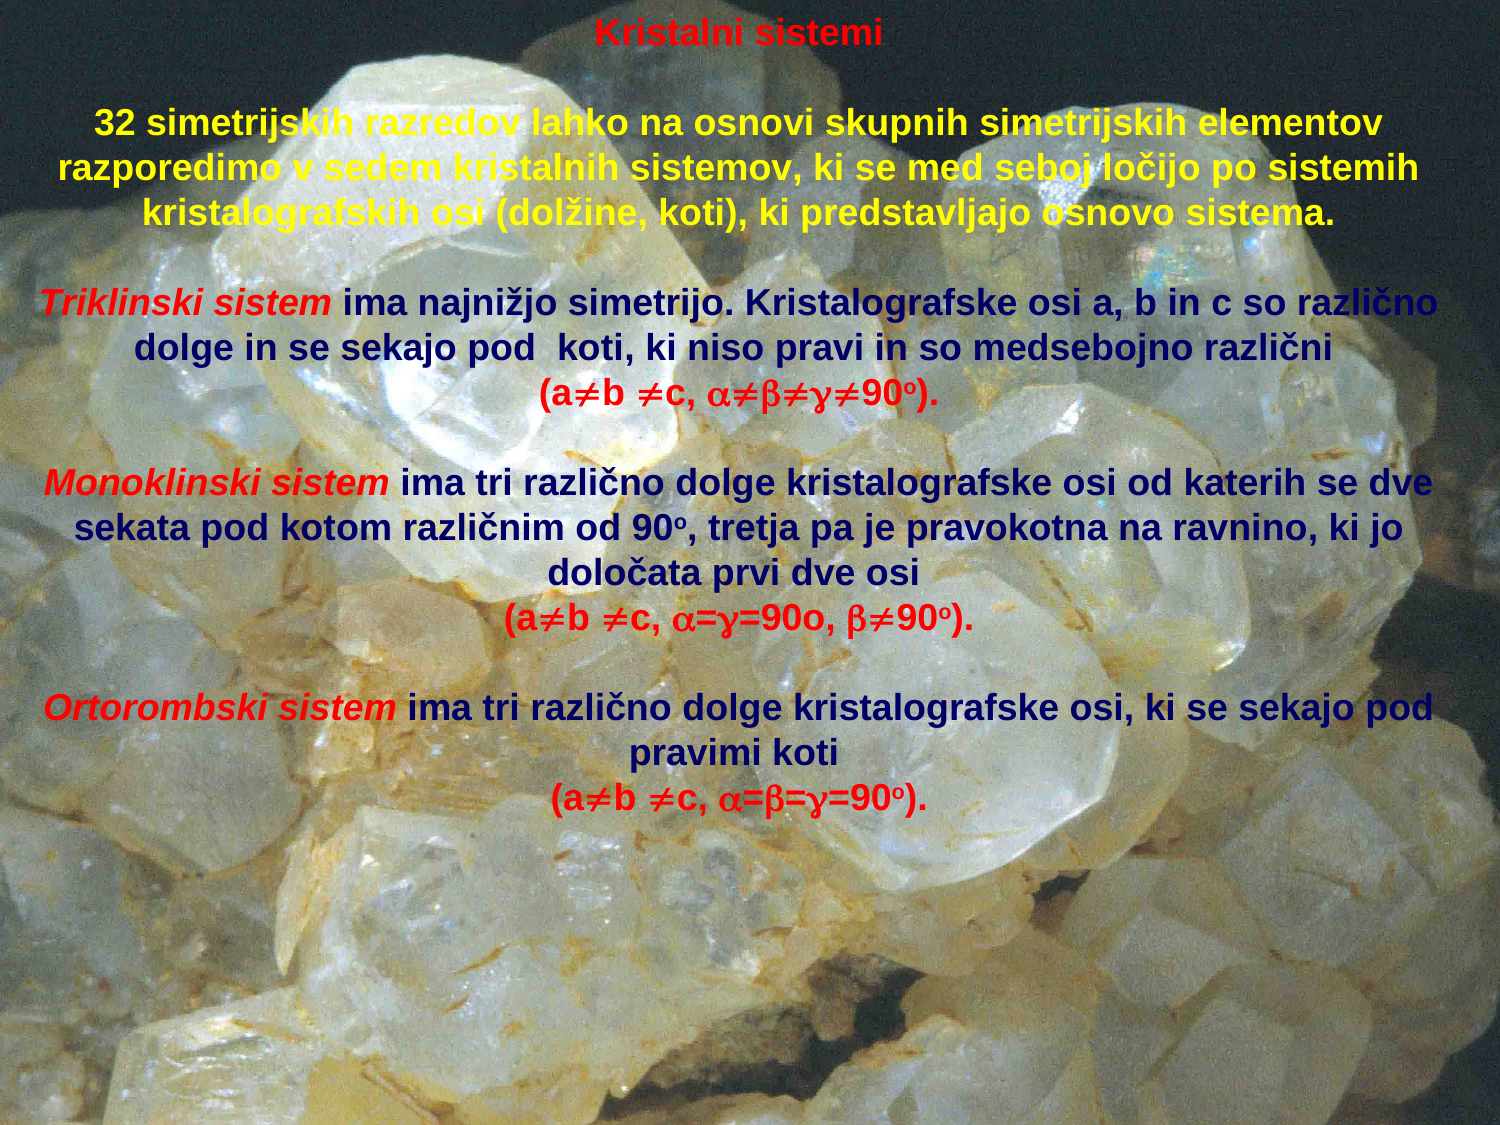

Kristalni sistemi
32 simetrijskih razredov lahko na osnovi skupnih simetrijskih elementov razporedimo v sedem kristalnih sistemov, ki se med seboj ločijo po sistemih kristalografskih osi (dolžine, koti), ki predstavljajo osnovo sistema.
Triklinski sistem ima najnižjo simetrijo. Kristalografske osi a, b in c so različno dolge in se sekajo pod koti, ki niso pravi in so medsebojno različni
(ab c, 90o).
Monoklinski sistem ima tri različno dolge kristalografske osi od katerih se dve sekata pod kotom različnim od 90o, tretja pa je pravokotna na ravnino, ki jo določata prvi dve osi
(ab c, ==90o, 90o).
Ortorombski sistem ima tri različno dolge kristalografske osi, ki se sekajo pod pravimi koti
(ab c, ===90o).